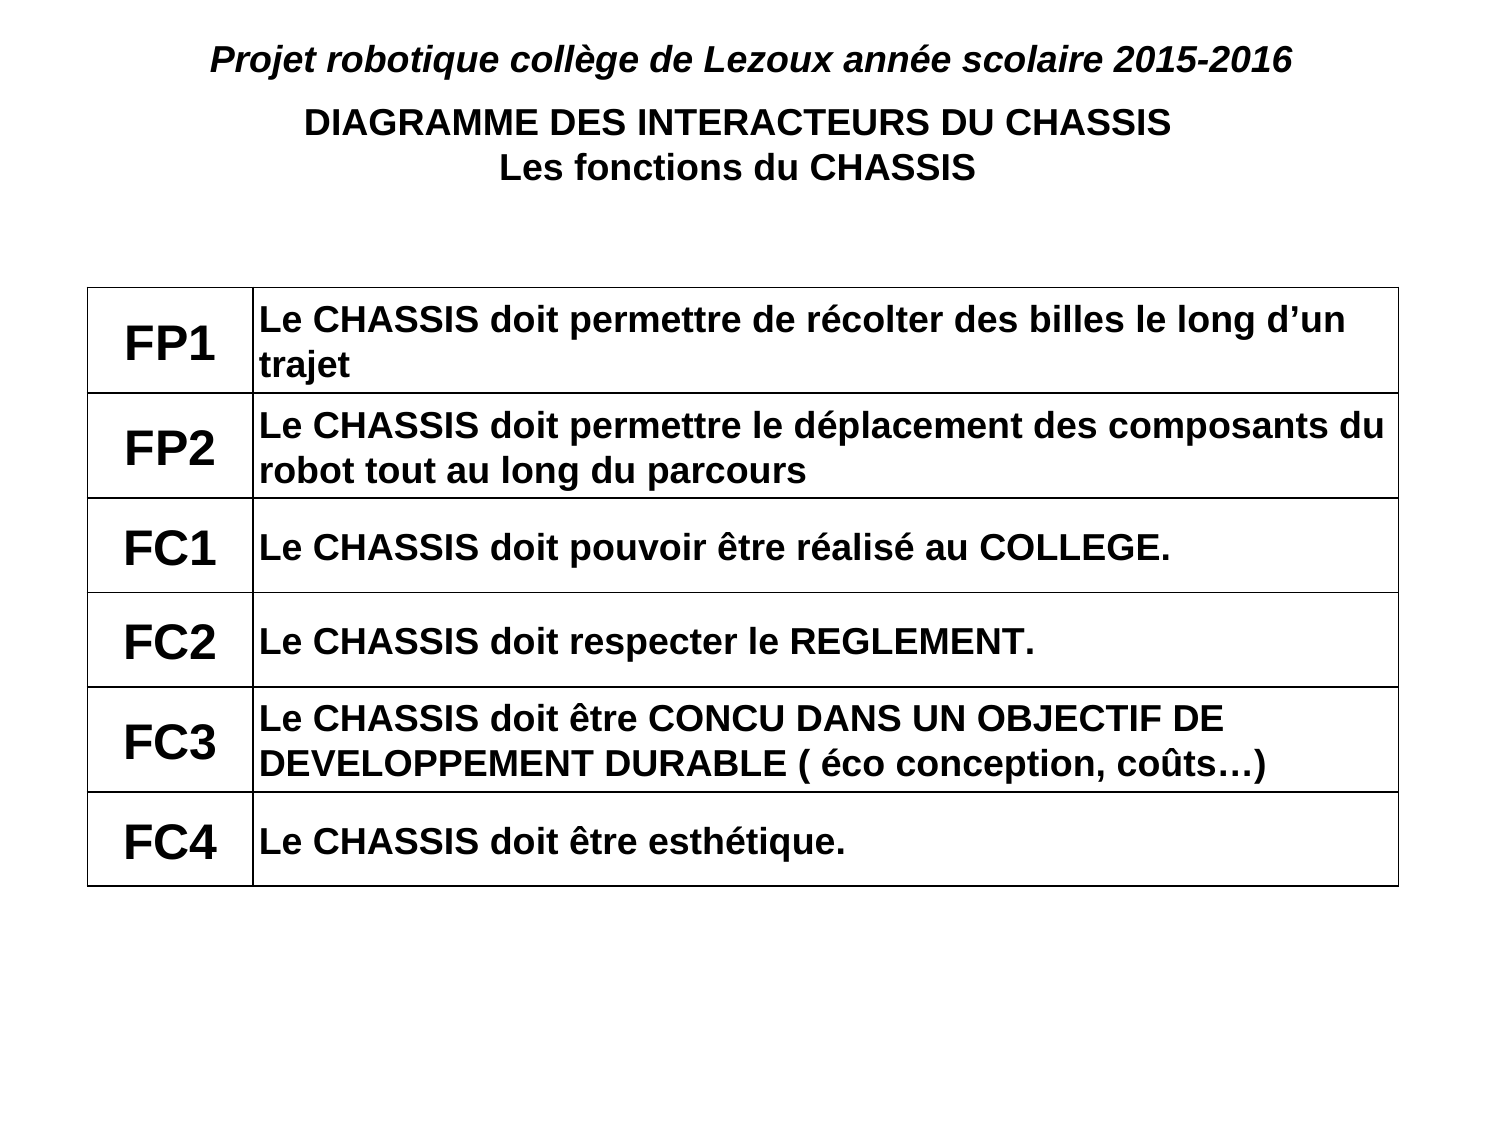

Projet robotique collège de Lezoux année scolaire 2015-2016
# DIAGRAMME DES INTERACTEURS DU CHASSIS Les fonctions du CHASSIS
| FP1 | Le CHASSIS doit permettre de récolter des billes le long d’un trajet |
| --- | --- |
| FP2 | Le CHASSIS doit permettre le déplacement des composants du robot tout au long du parcours |
| FC1 | Le CHASSIS doit pouvoir être réalisé au COLLEGE. |
| FC2 | Le CHASSIS doit respecter le REGLEMENT. |
| FC3 | Le CHASSIS doit être CONCU DANS UN OBJECTIF DE DEVELOPPEMENT DURABLE ( éco conception, coûts…) |
| FC4 | Le CHASSIS doit être esthétique. |